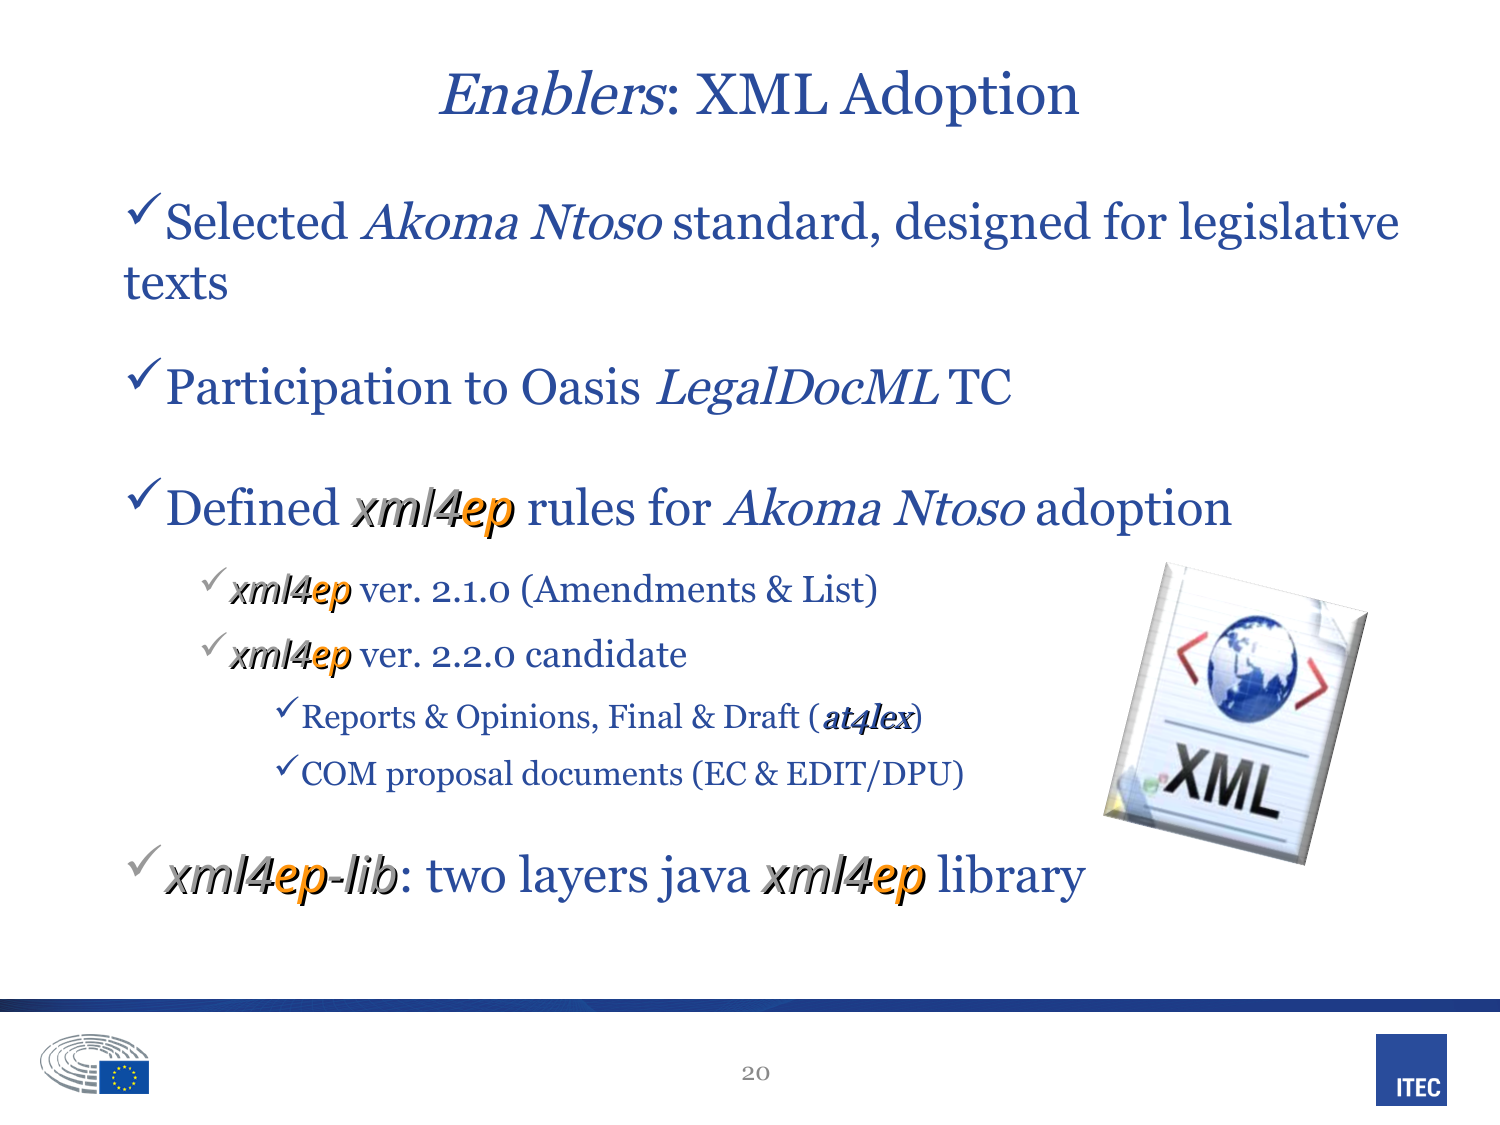

Enablers: XML Adoption
Selected Akoma Ntoso standard, designed for legislative texts
Participation to Oasis LegalDocML TC
Defined xml4ep rules for Akoma Ntoso adoption
xml4ep ver. 2.1.0 (Amendments & List)
xml4ep ver. 2.2.0 candidate
Reports & Opinions, Final & Draft (at4lex)
COM proposal documents (EC & EDIT/DPU)
xml4ep-lib: two layers java xml4ep library